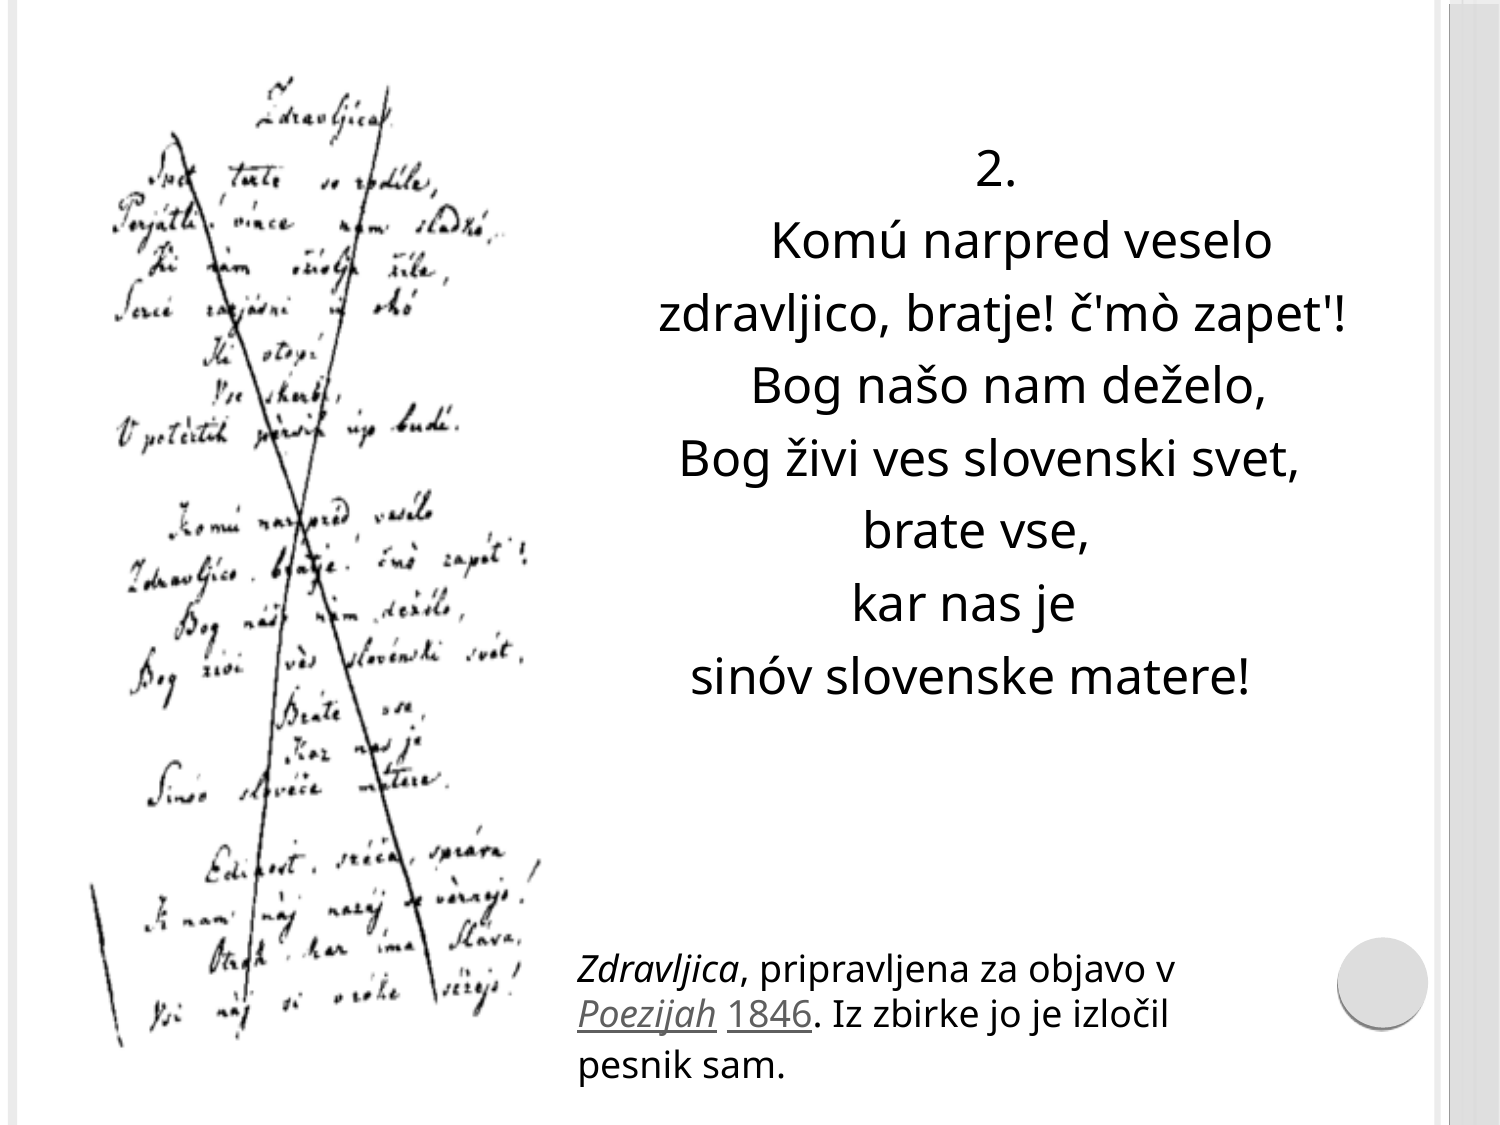

# 2.
 Komú narpred veselo
 zdravljico, bratje! č'mò zapet'!
 Bog našo nam deželo,
 Bog živi ves slovenski svet,
 brate vse,
kar nas je
 sinóv slovenske matere!
Zdravljica, pripravljena za objavo v Poezijah 1846. Iz zbirke jo je izločil pesnik sam.